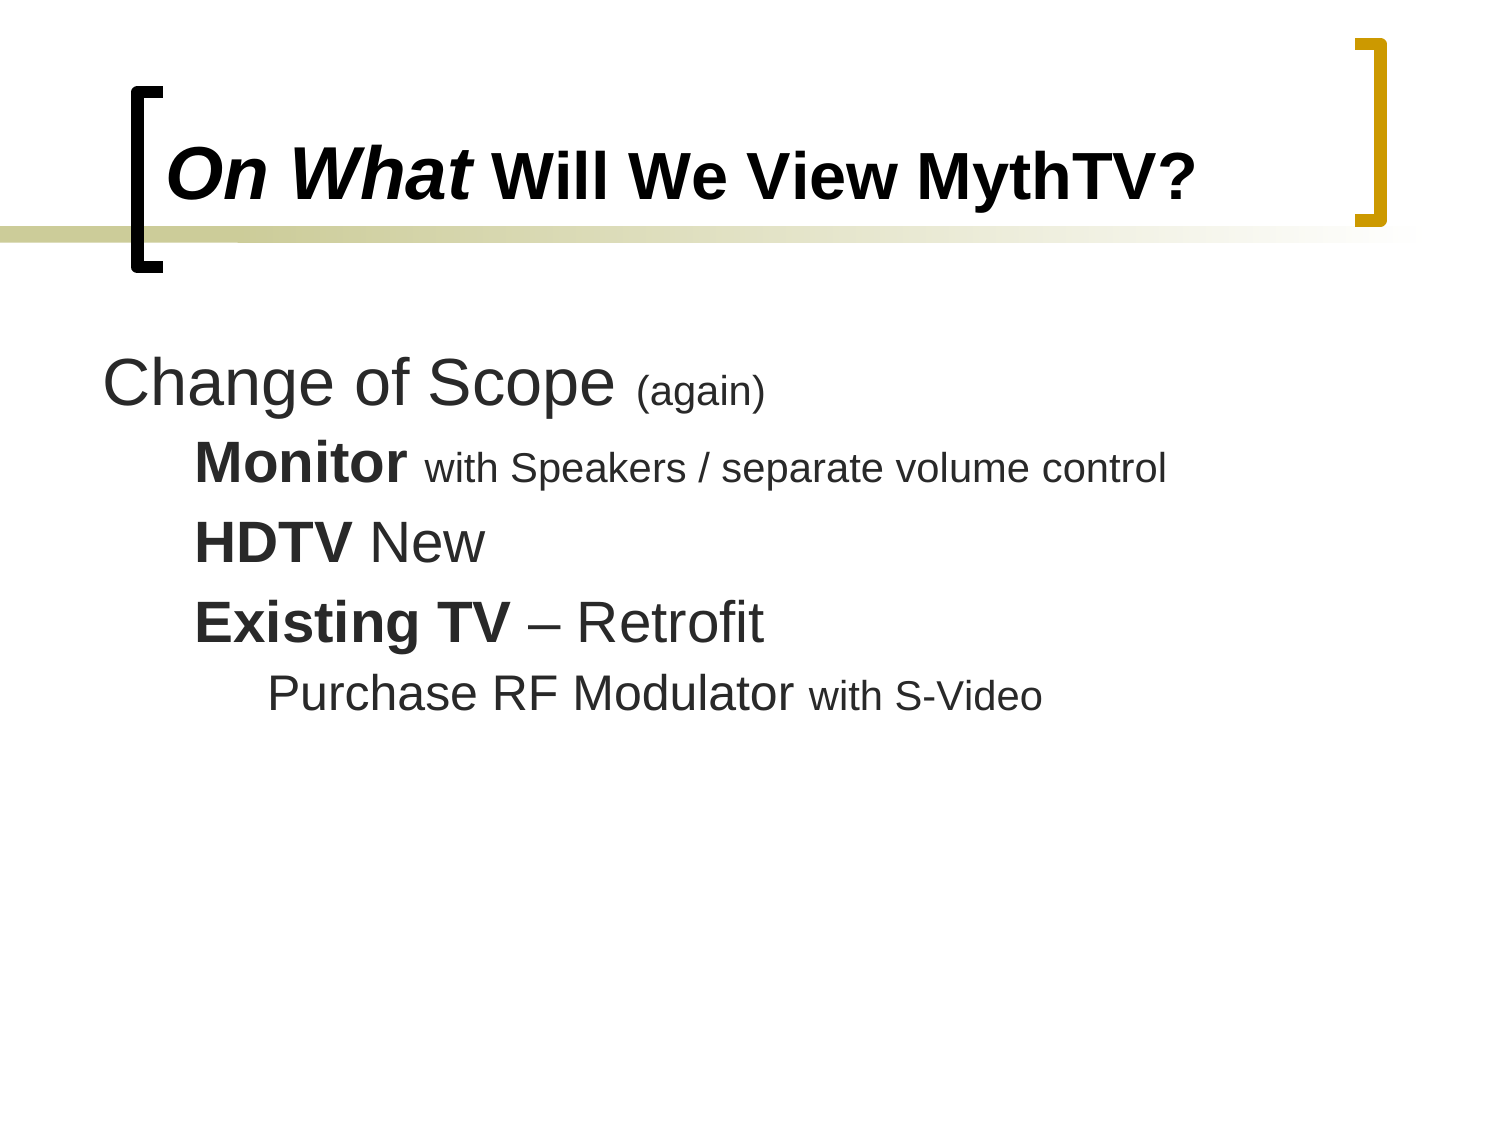

On What Will We View MythTV?
# Change of Scope (again)
Monitor with Speakers / separate volume control
HDTV New
Existing TV – Retrofit
Purchase RF Modulator with S-Video